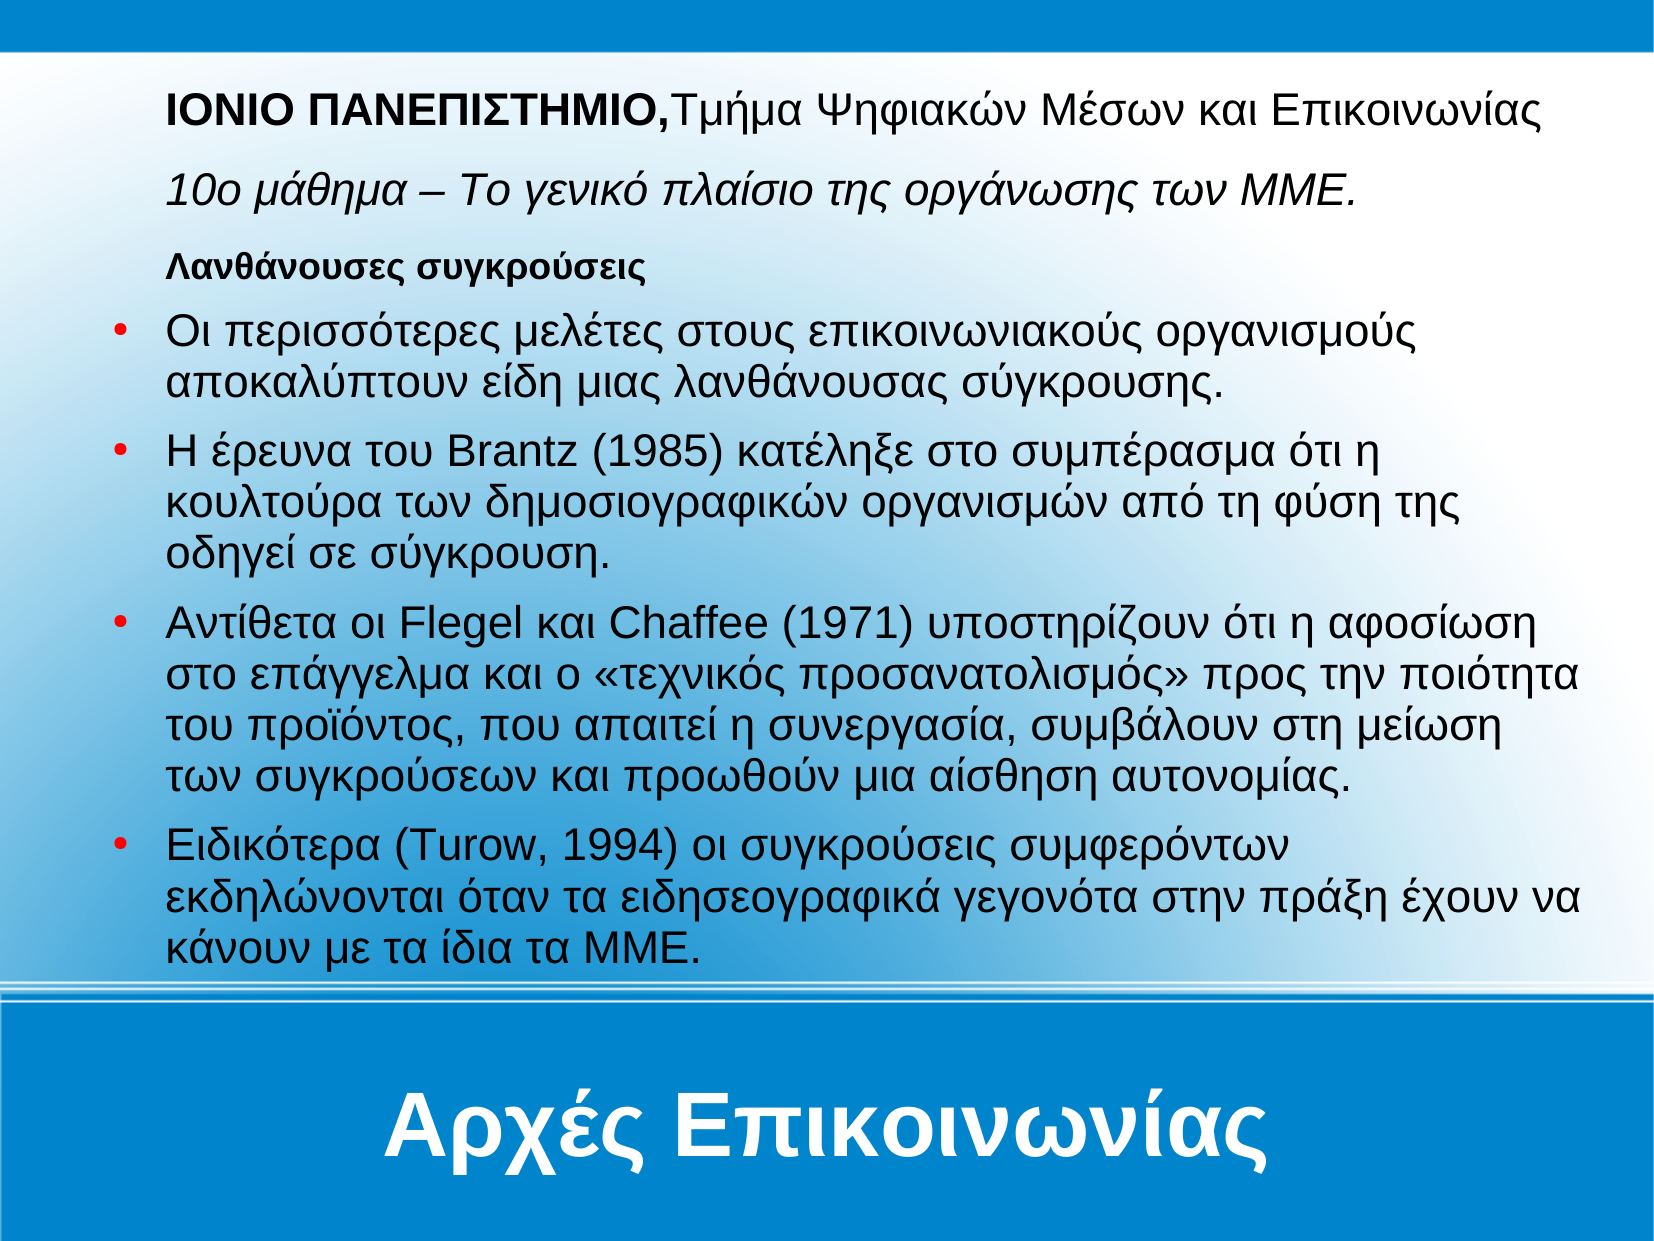

ΙΟΝΙΟ ΠΑΝΕΠΙΣΤΗΜΙΟ,Τμήμα Ψηφιακών Μέσων και Επικοινωνίας
10ο μάθημα – Το γενικό πλαίσιο της οργάνωσης των ΜΜΕ.
Λανθάνουσες συγκρούσεις
Οι περισσότερες μελέτες στους επικοινωνιακούς οργανισμούς αποκαλύπτουν είδη μιας λανθάνουσας σύγκρουσης.
Η έρευνα του Brantz (1985) κατέληξε στο συμπέρασμα ότι η κουλτούρα των δημοσιογραφικών οργανισμών από τη φύση της οδηγεί σε σύγκρουση.
Αντίθετα οι Flegel και Chaffee (1971) υποστηρίζουν ότι η αφοσίωση στο επάγγελμα και ο «τεχνικός προσανατολισμός» προς την ποιότητα του προϊόντος, που απαιτεί η συνεργασία, συμβάλουν στη μείωση των συγκρούσεων και προωθούν μια αίσθηση αυτονομίας.
Ειδικότερα (Turow, 1994) οι συγκρούσεις συμφερόντων εκδηλώνονται όταν τα ειδησεογραφικά γεγονότα στην πράξη έχουν να κάνουν με τα ίδια τα ΜΜΕ.
# Αρχές Επικοινωνίας